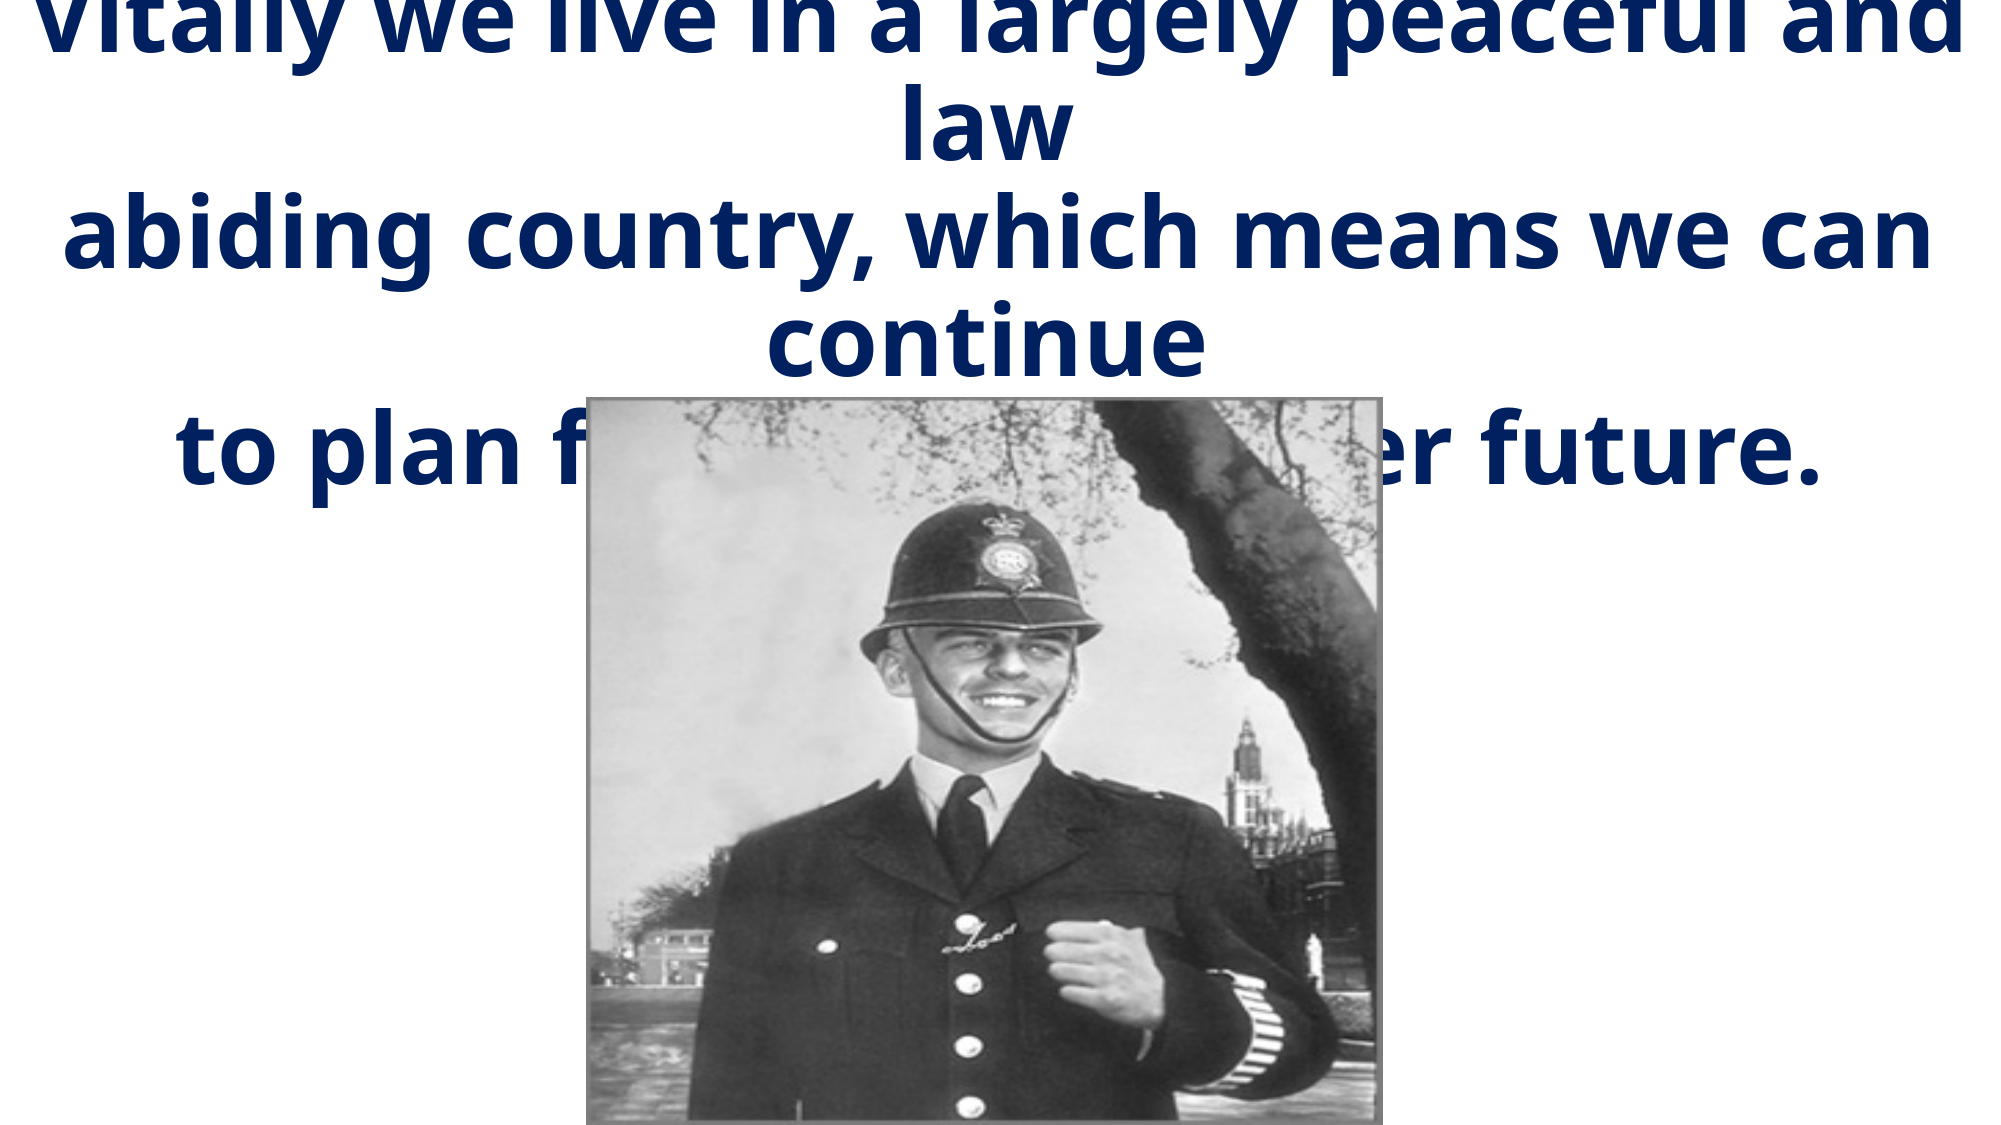

# Vitally we live in a largely peaceful and law abiding country, which means we can continue to plan for an even better future.